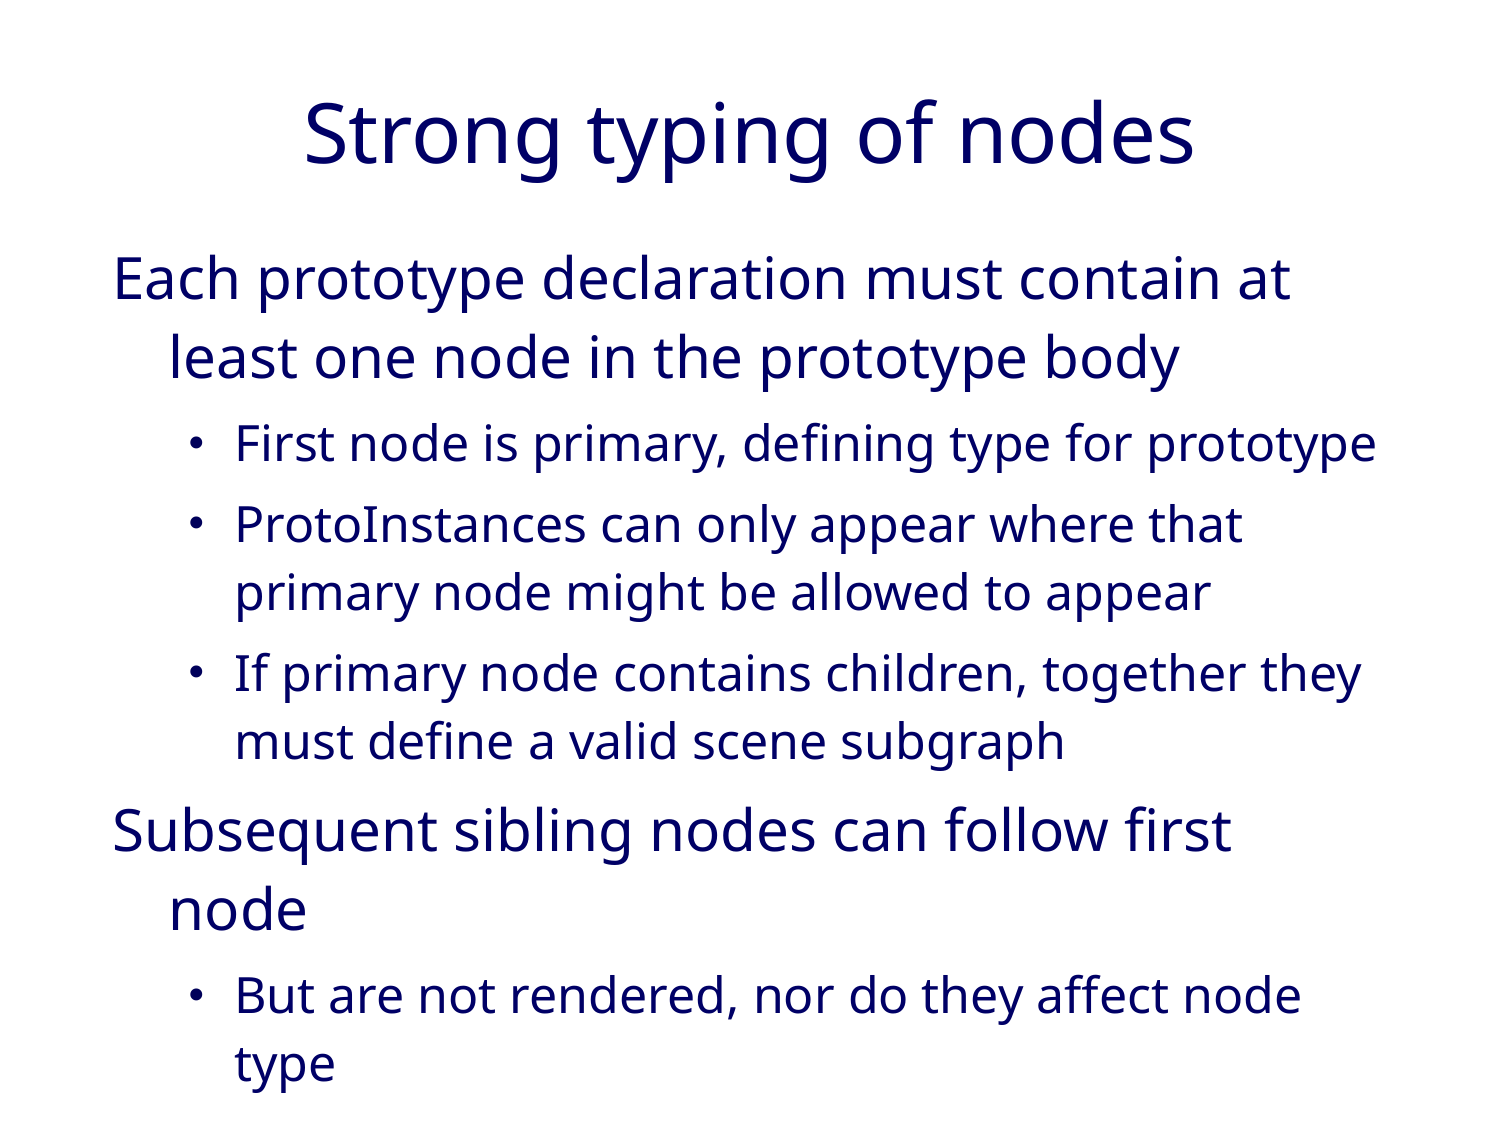

# Strong typing of nodes
Each prototype declaration must contain at least one node in the prototype body
First node is primary, defining type for prototype
ProtoInstances can only appear where that primary node might be allowed to appear
If primary node contains children, together they must define a valid scene subgraph
Subsequent sibling nodes can follow first node
But are not rendered, nor do they affect node type
Thus prototype instances remain strongly typed
Any errors are discoverable before run time